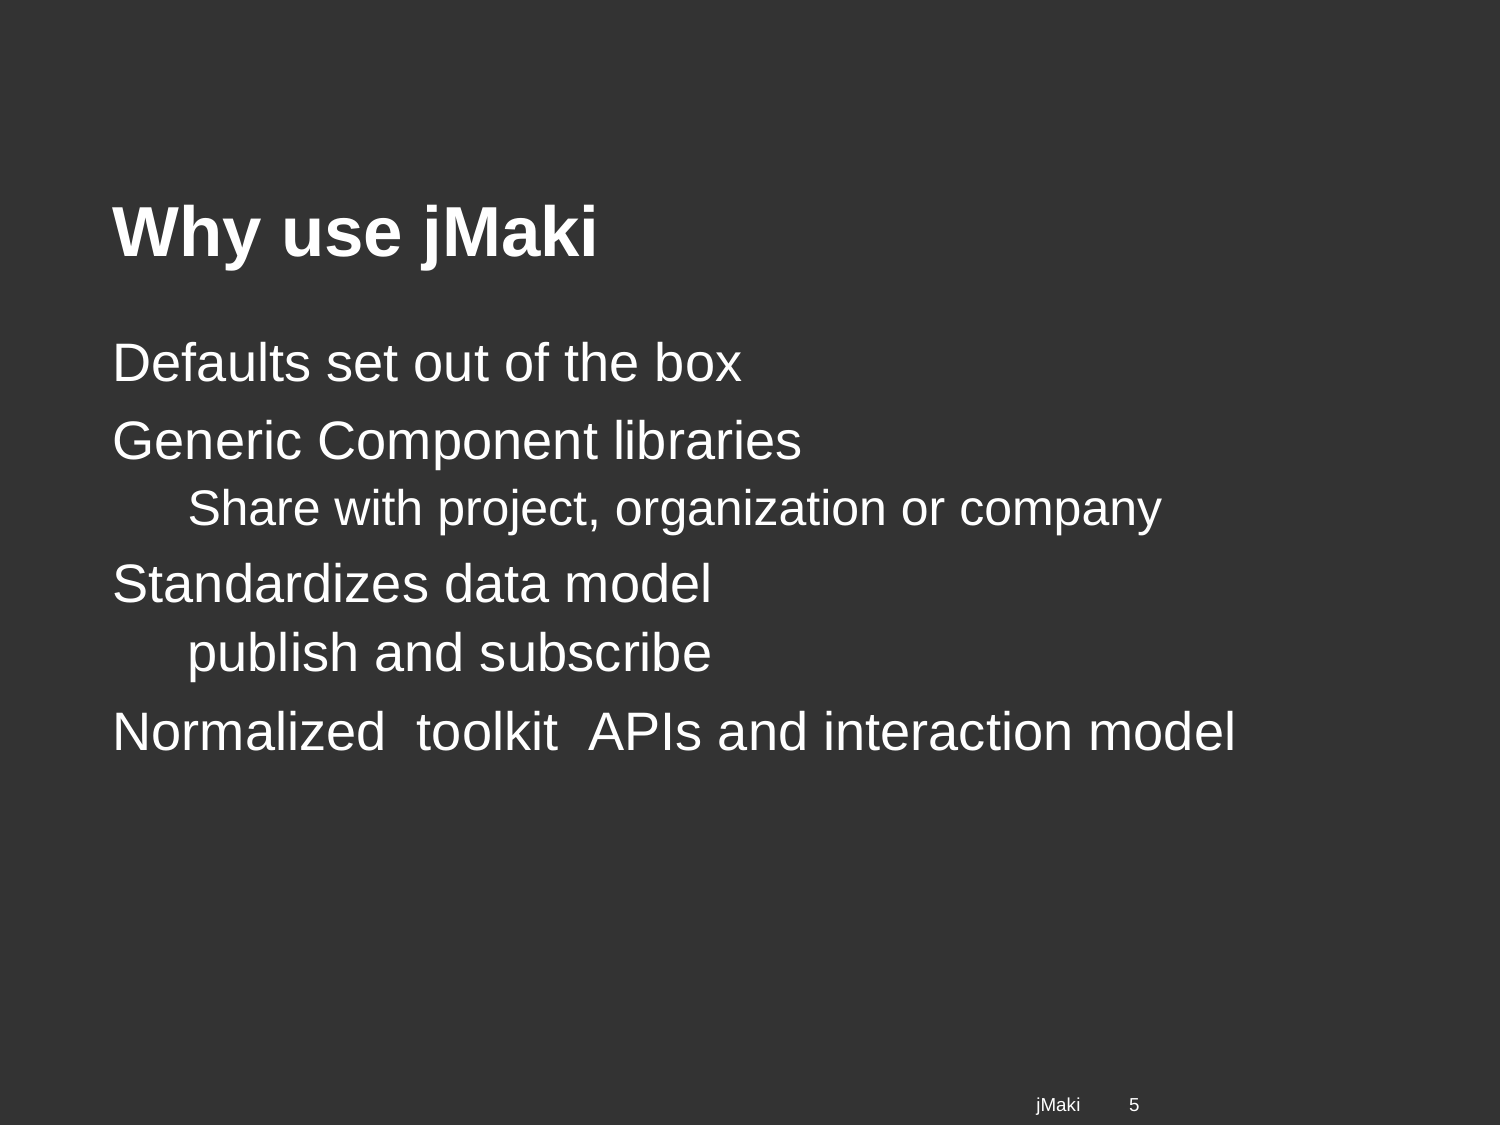

Why use jMaki
# Defaults set out of the box
Generic Component libraries
Share with project, organization or company
Standardizes data model
publish and subscribe
Normalized toolkit APIs and interaction model